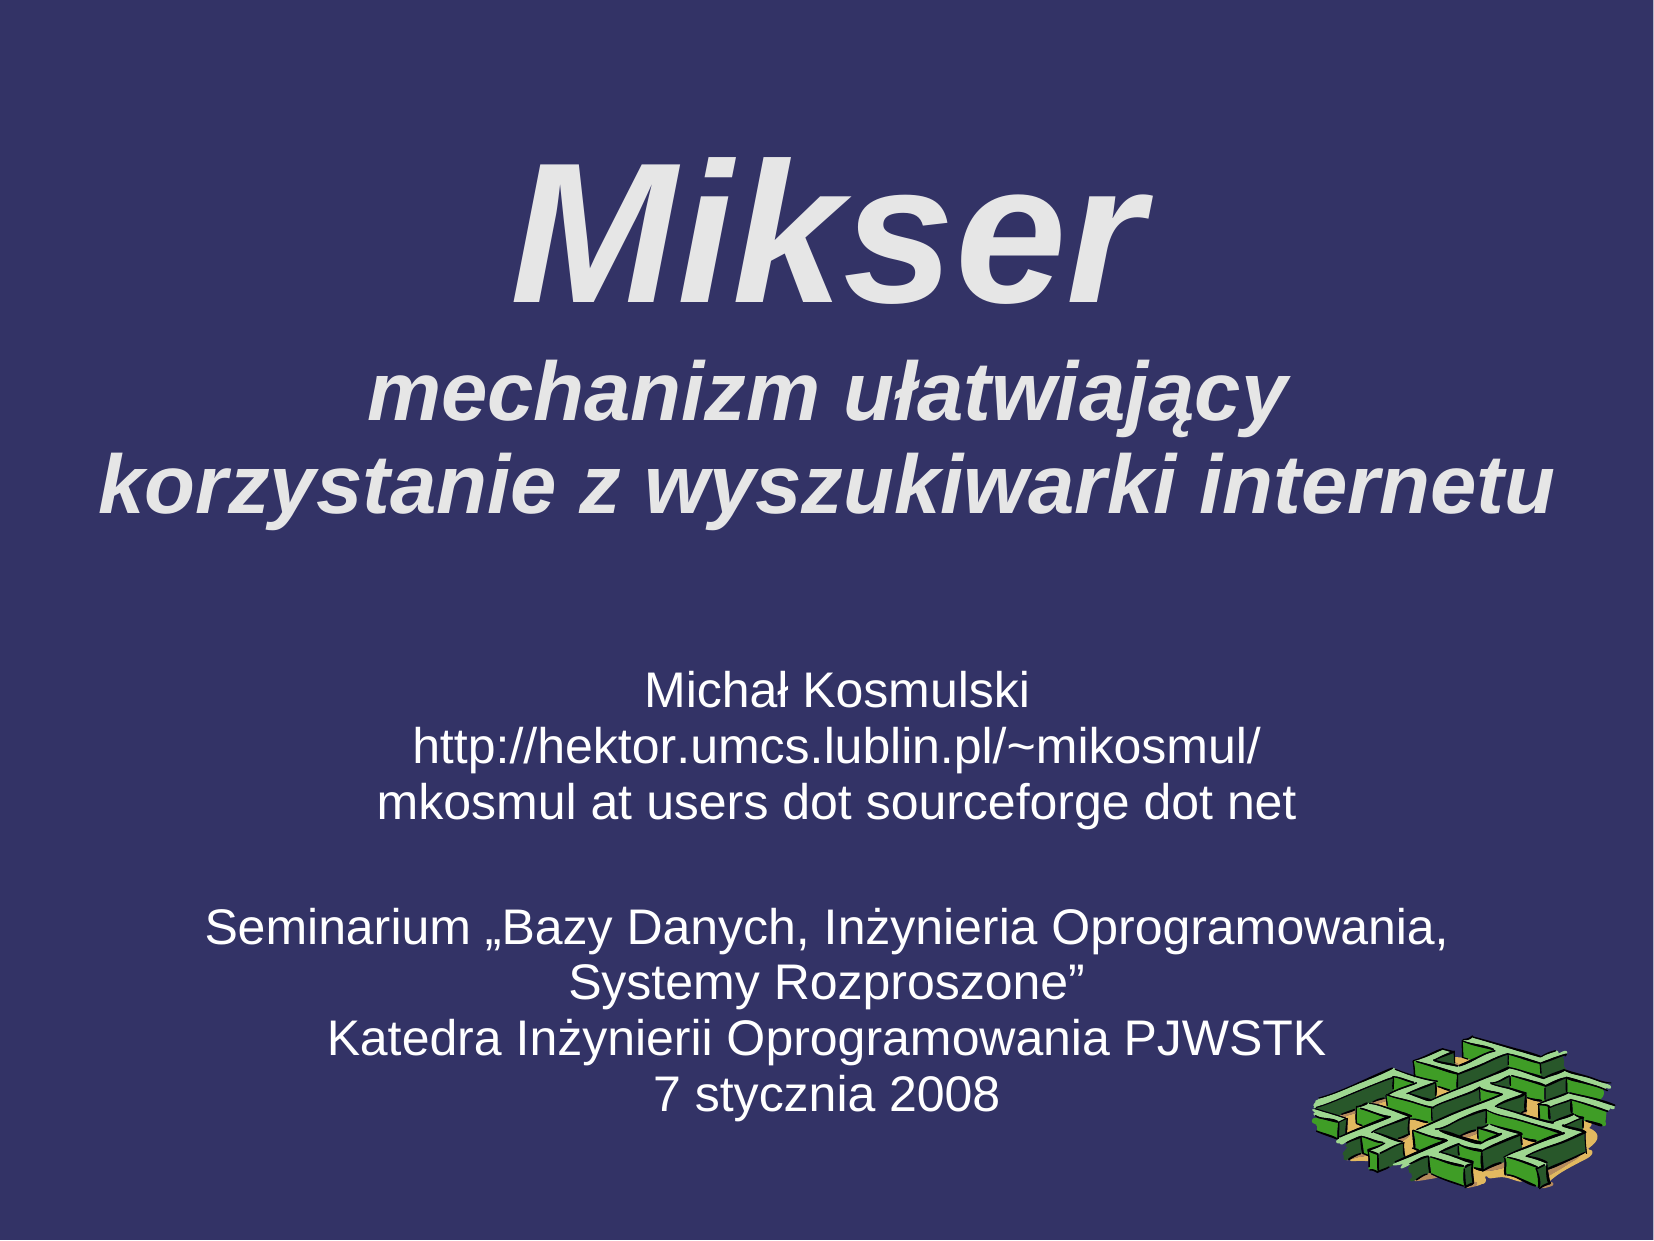

# Mikser mechanizm ułatwiający korzystanie z wyszukiwarki internetu
Michał Kosmulski
http://hektor.umcs.lublin.pl/~mikosmul/
mkosmul at users dot sourceforge dot net
Seminarium „Bazy Danych, Inżynieria Oprogramowania, Systemy Rozproszone”
Katedra Inżynierii Oprogramowania PJWSTK
7 stycznia 2008